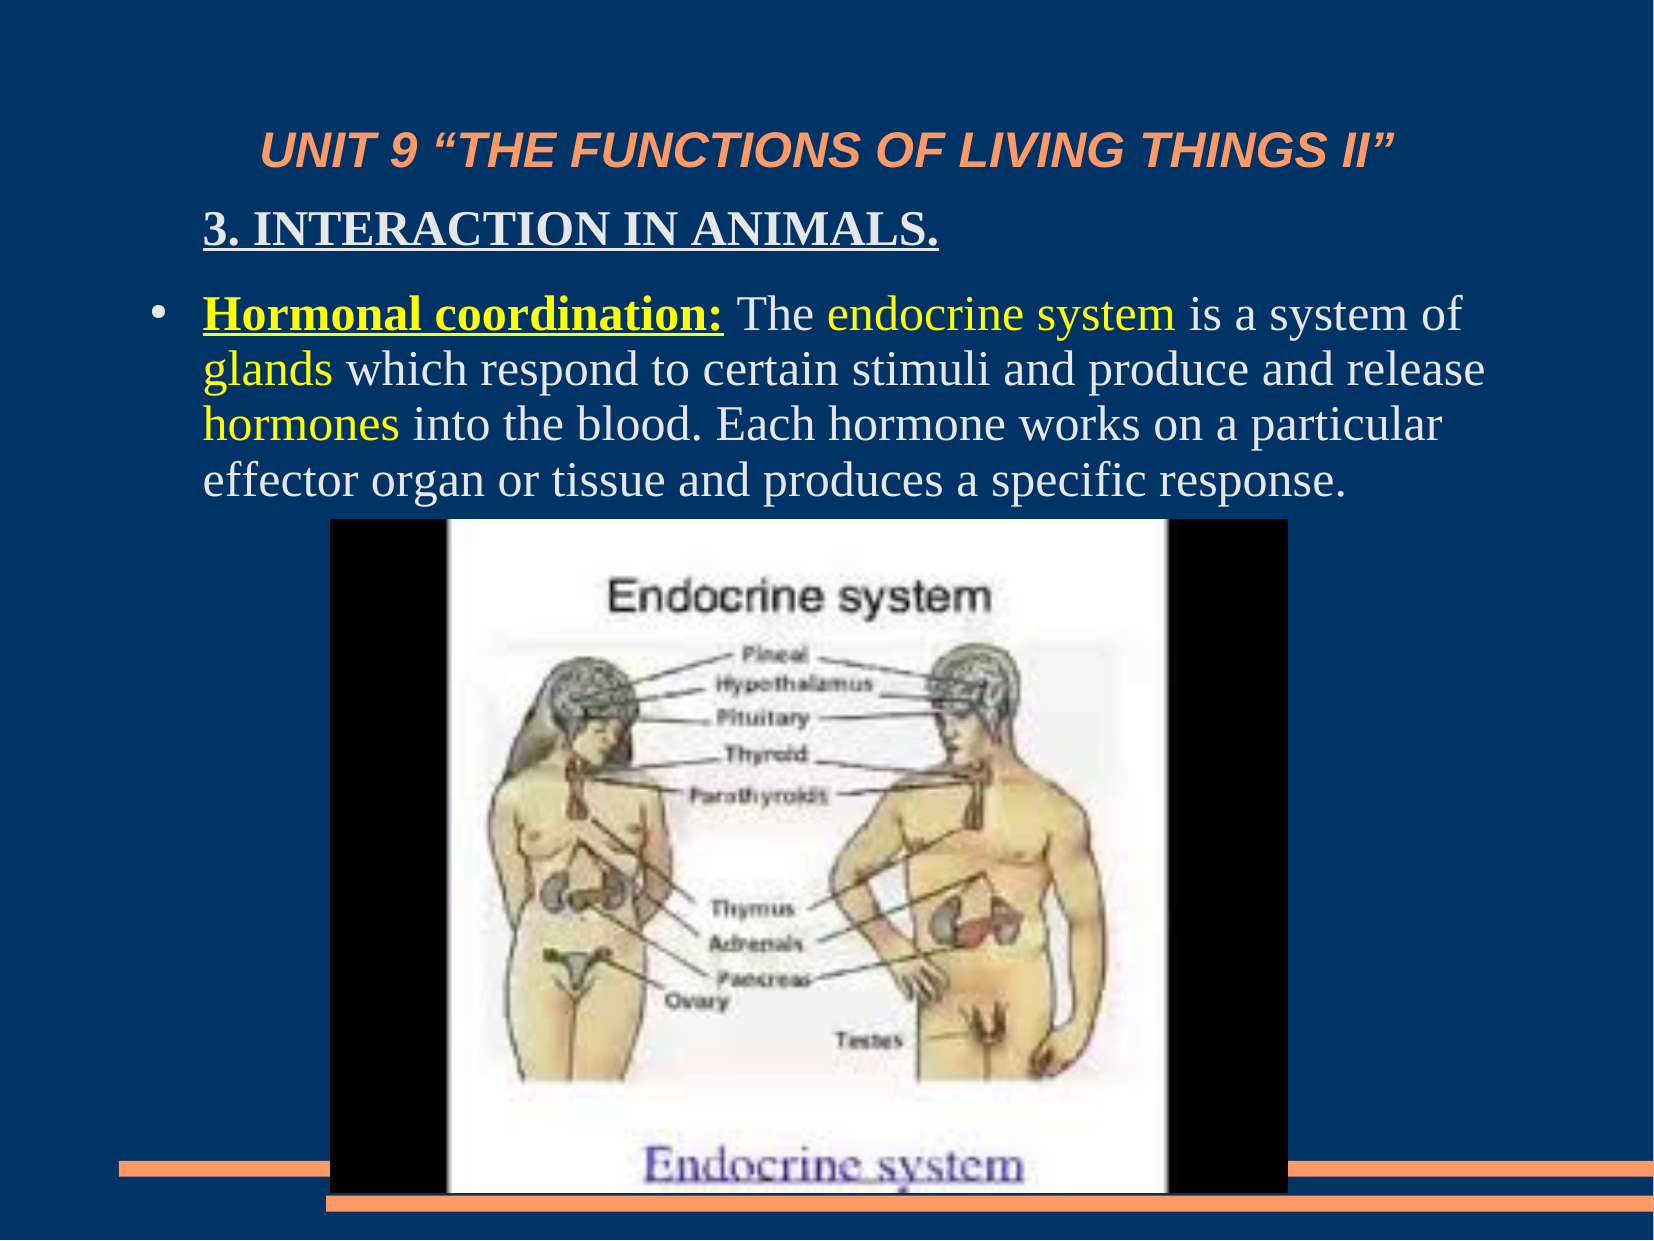

# UNIT 9 “THE FUNCTIONS OF LIVING THINGS II”
3. INTERACTION IN ANIMALS.
Hormonal coordination: The endocrine system is a system of glands which respond to certain stimuli and produce and release hormones into the blood. Each hormone works on a particular effector organ or tissue and produces a specific response.